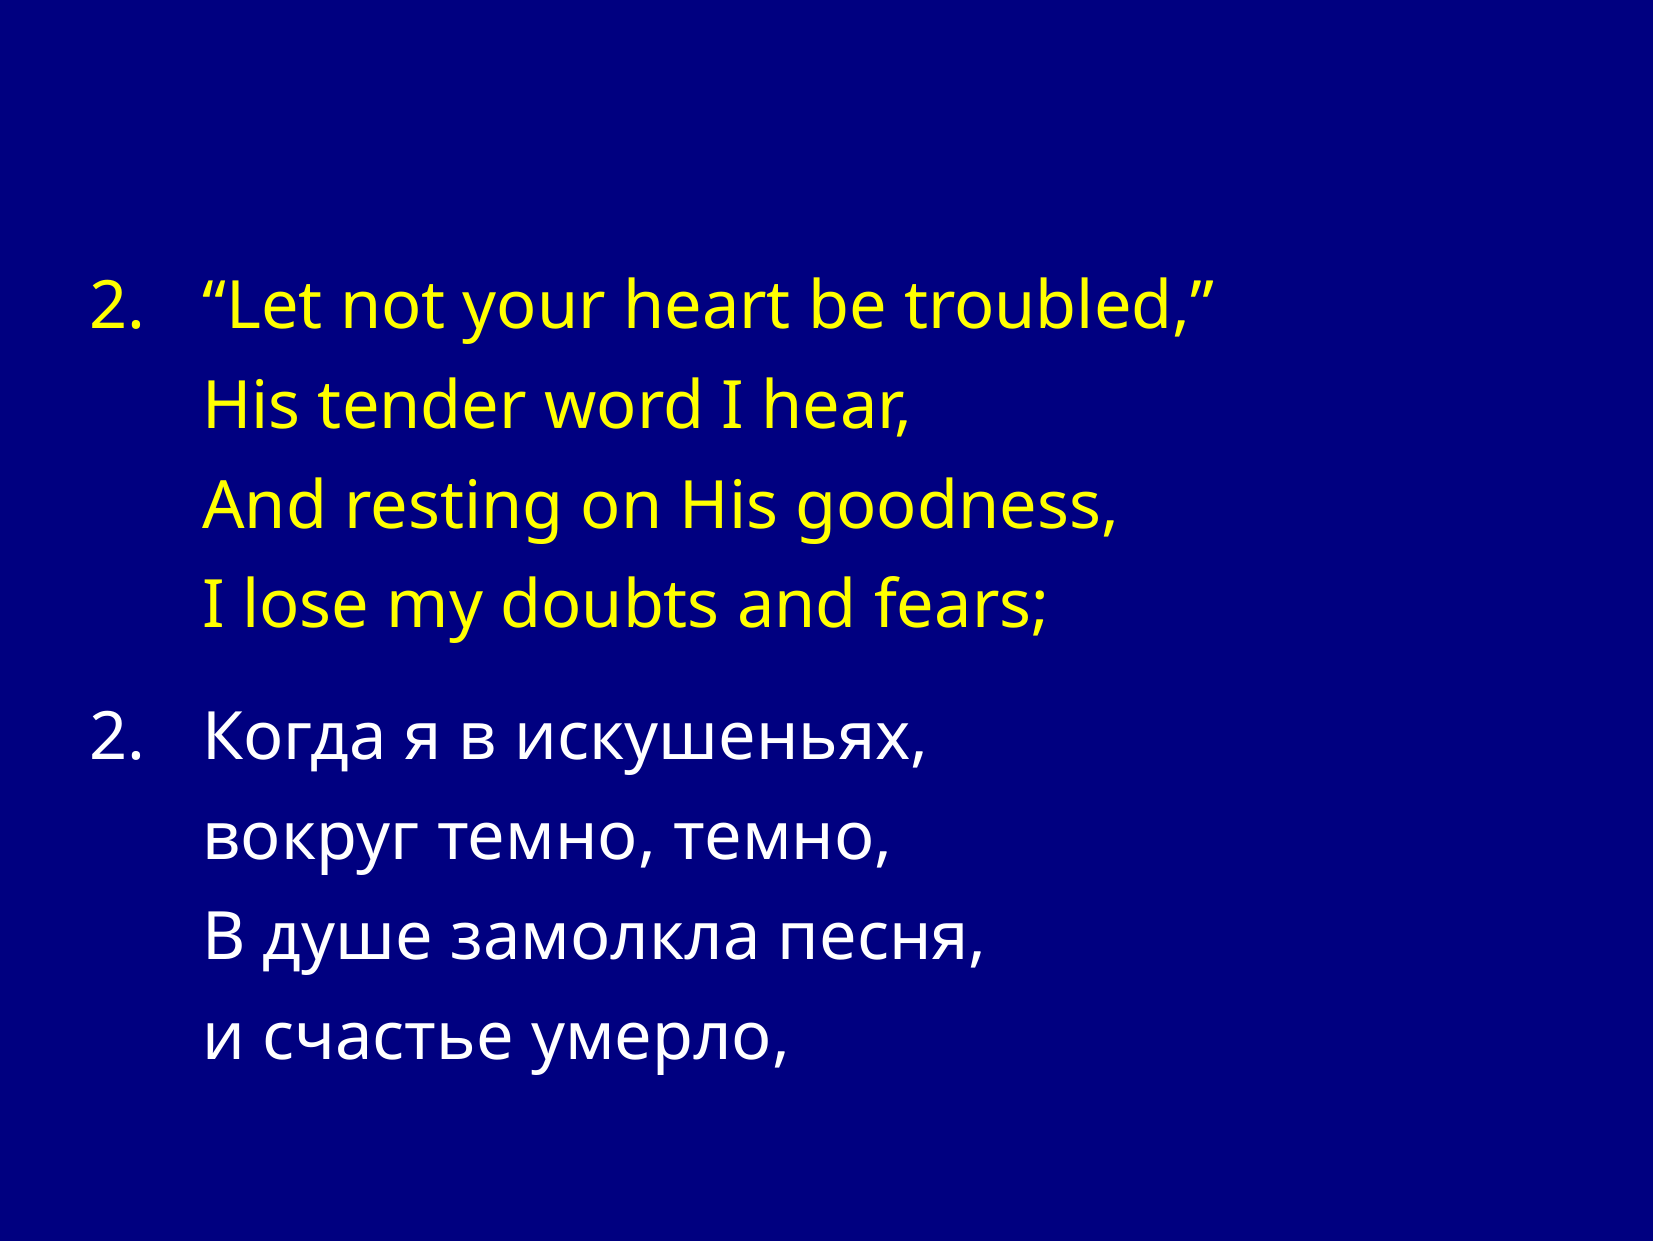

2.	“Let not your heart be troubled,”
	His tender word I hear,
	And resting on His goodness,
	I lose my doubts and fears;
2.	Когда я в искушеньях,
	вокруг темно, темно,
	В душе замолкла песня,
	и счастье умерло,